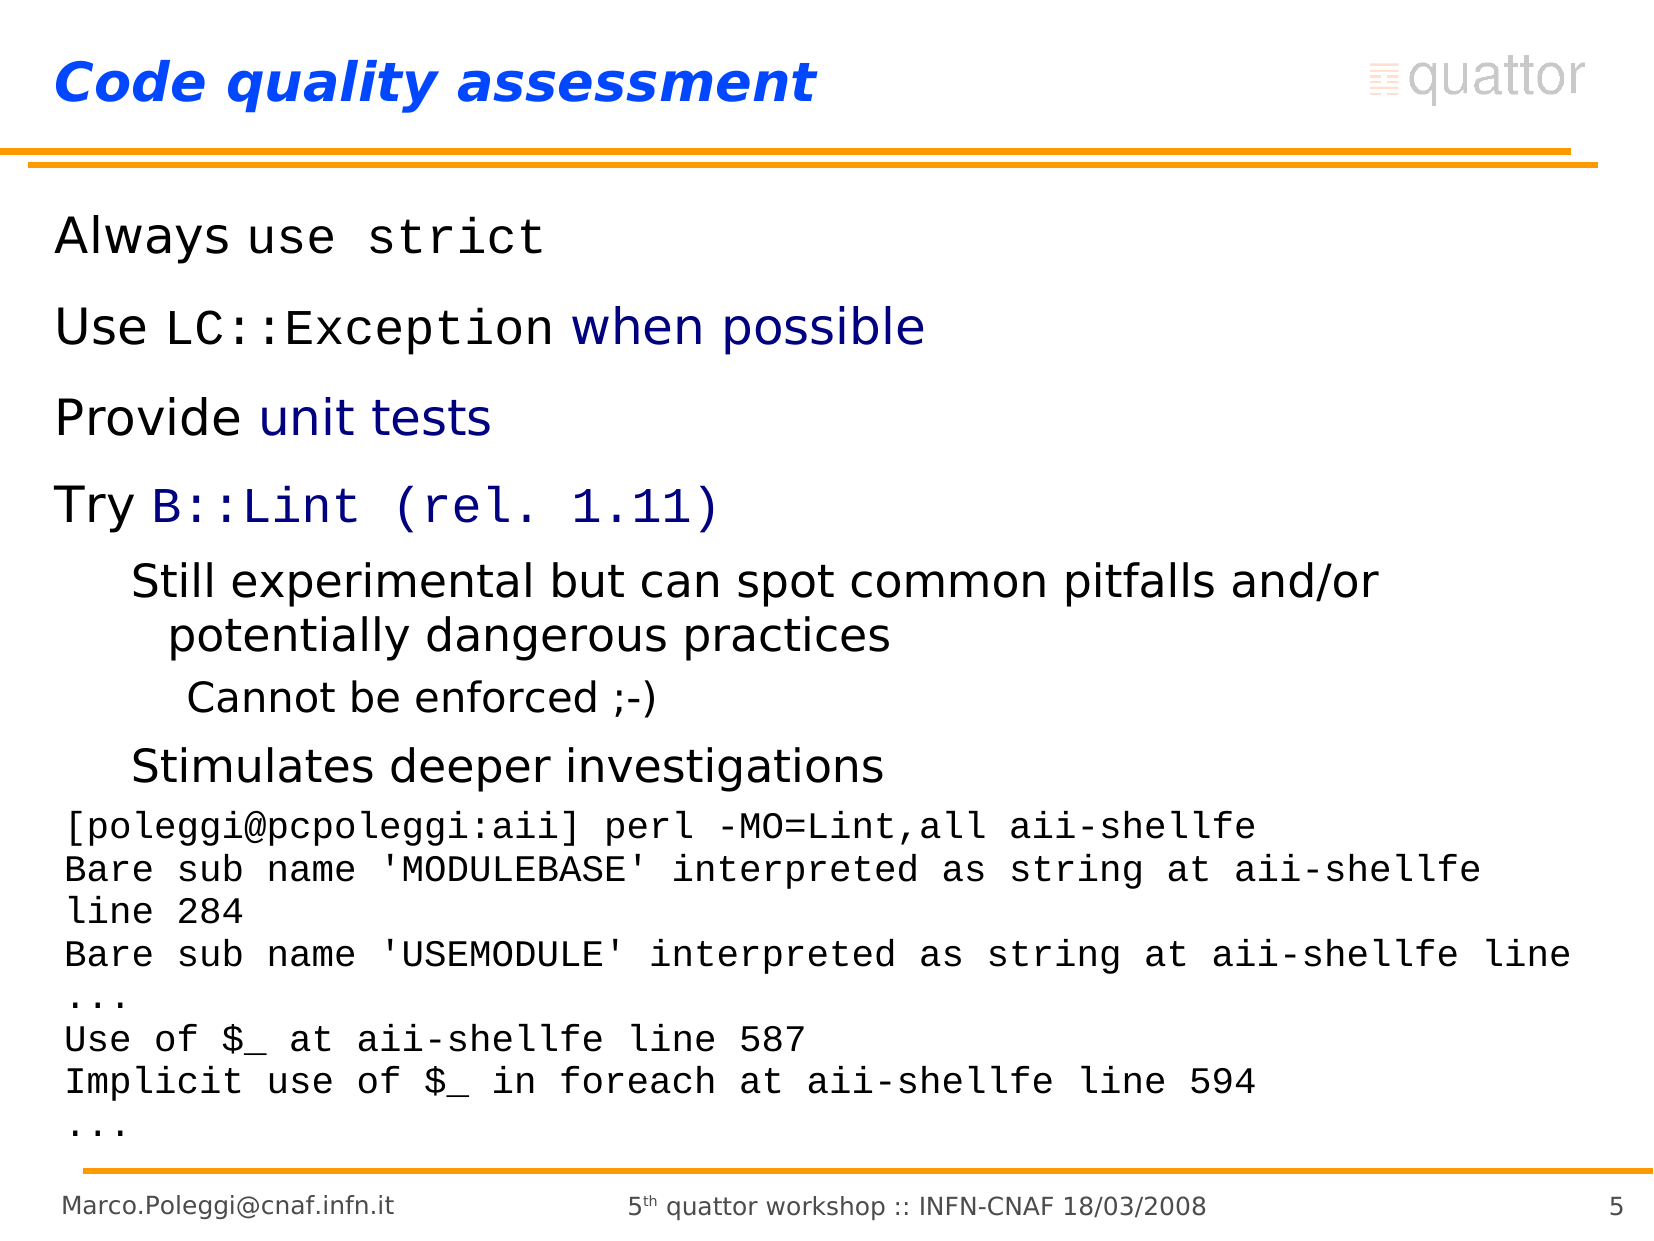

# Code quality assessment
Always use strict
Use LC::Exception when possible
Provide unit tests
Try B::Lint (rel. 1.11)
Still experimental but can spot common pitfalls and/or potentially dangerous practices
Cannot be enforced ;-)
Stimulates deeper investigations
[poleggi@pcpoleggi:aii] perl -MO=Lint,all aii-shellfe
Bare sub name 'MODULEBASE' interpreted as string at aii-shellfe line 284
Bare sub name 'USEMODULE' interpreted as string at aii-shellfe line
...
Use of $_ at aii-shellfe line 587
Implicit use of $_ in foreach at aii-shellfe line 594
...
06/16/2006
5
Quattor @ LCG-T2 workshop